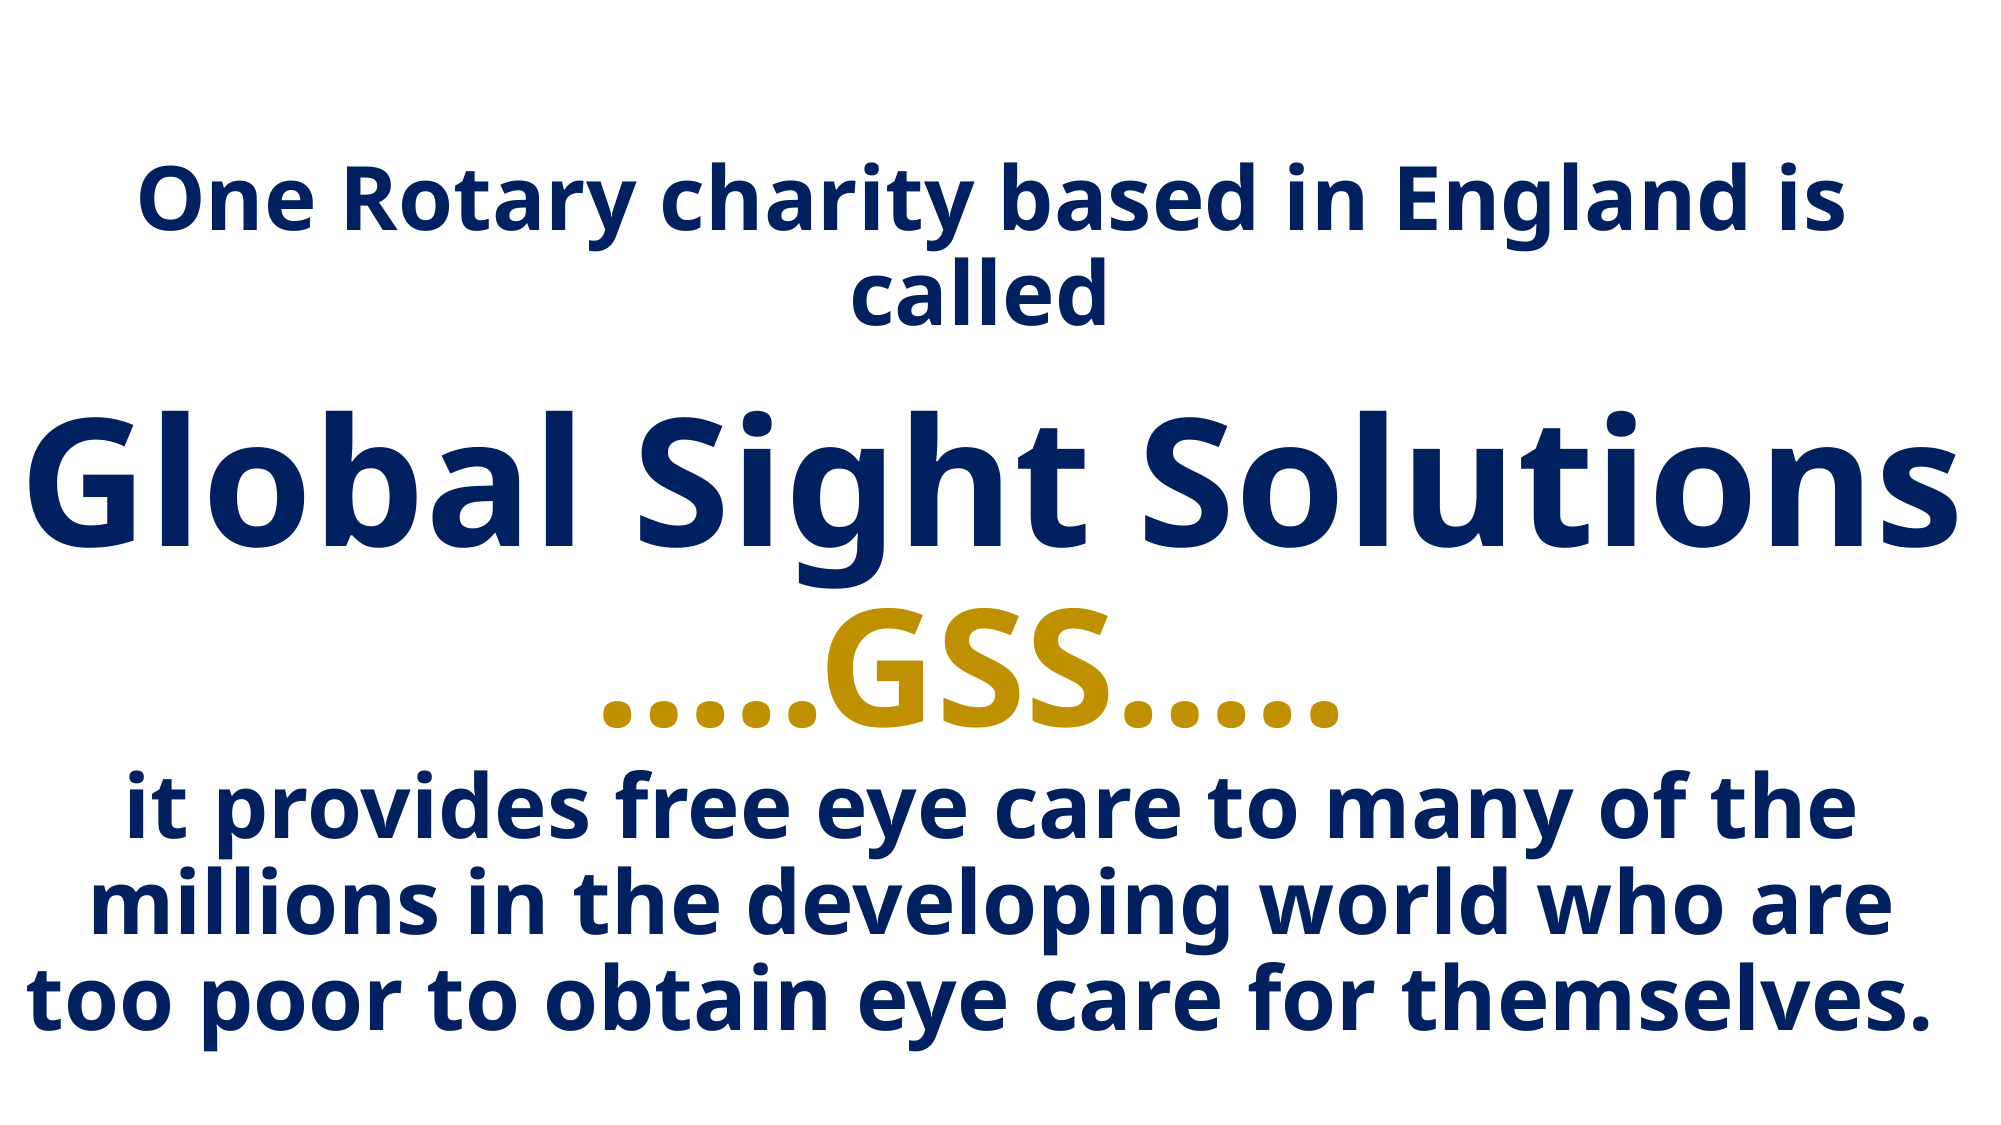

# One Rotary charity based in England is called Global Sight Solutions …..GSS….. it provides free eye care to many of the millions in the developing world who are too poor to obtain eye care for themselves.